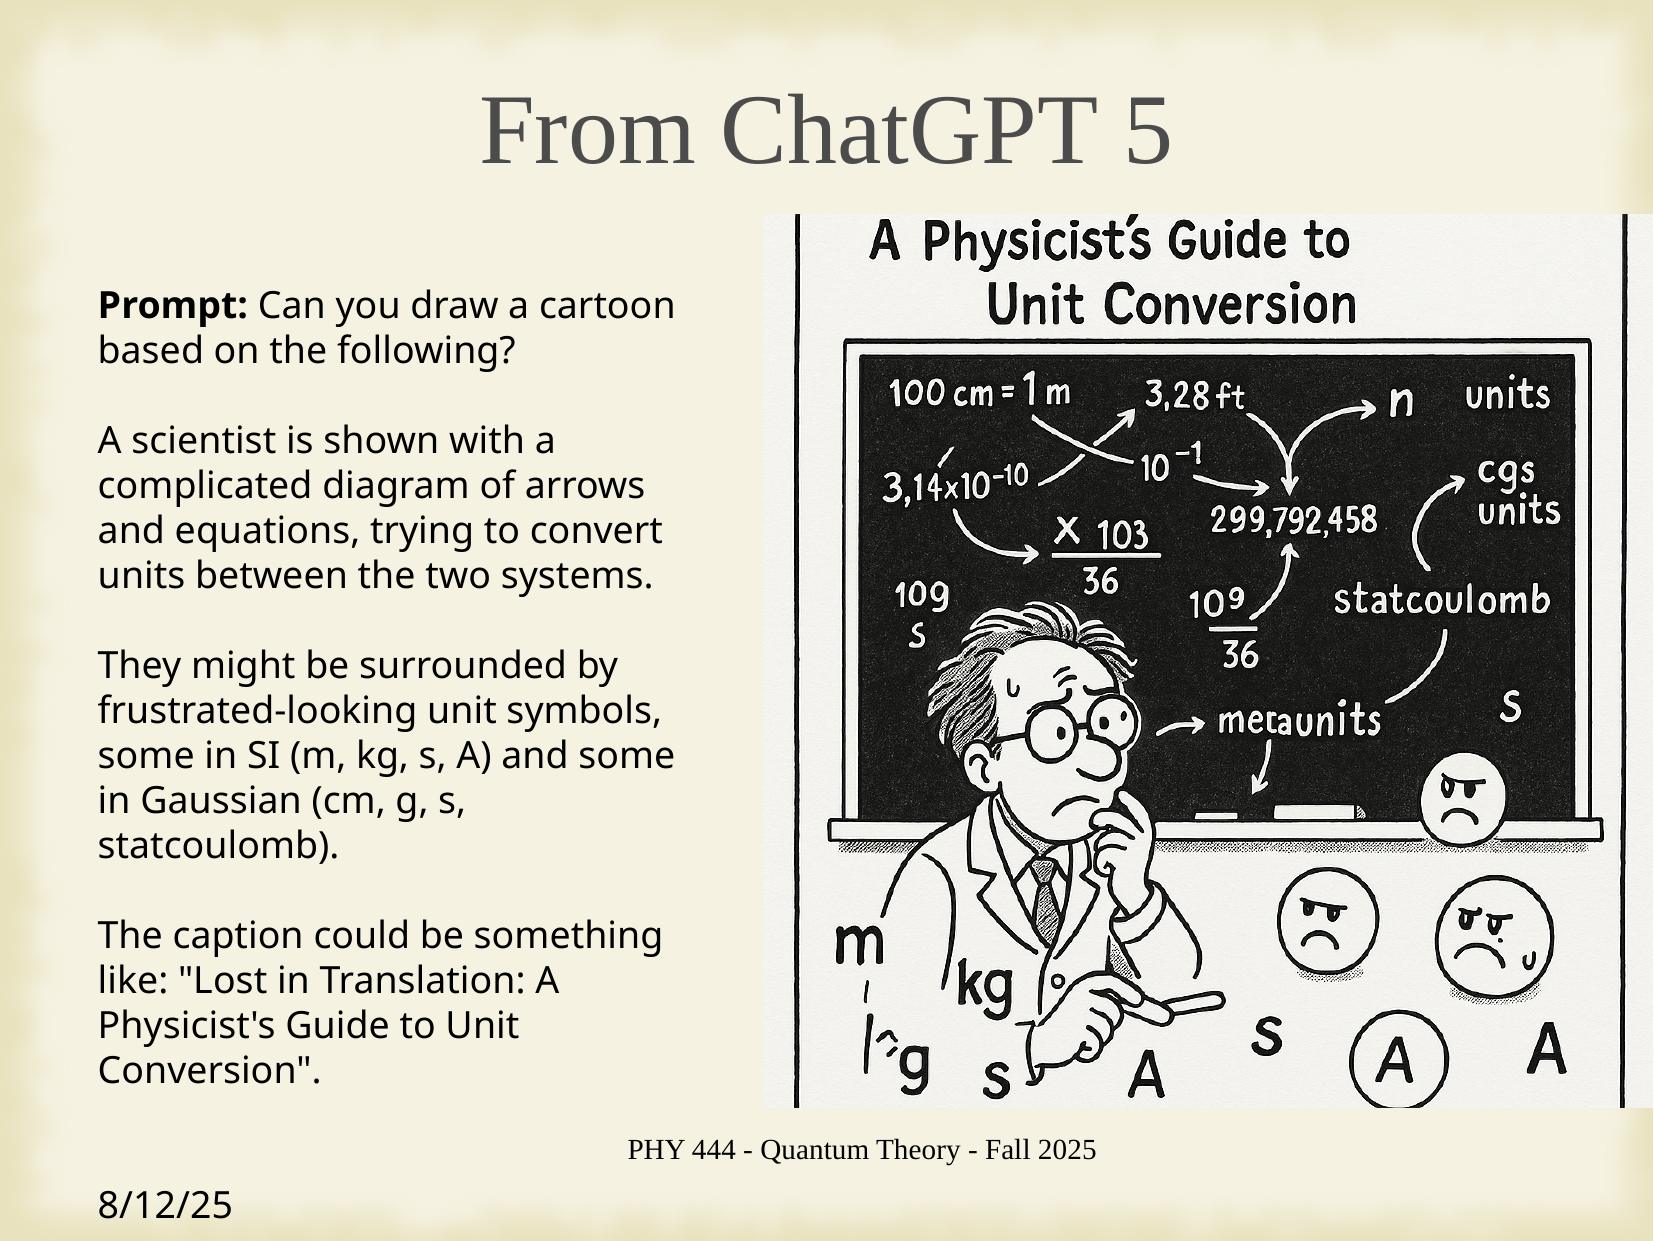

# From ChatGPT 5
Prompt: Can you draw a cartoon based on the following?
A scientist is shown with a complicated diagram of arrows and equations, trying to convert units between the two systems.
They might be surrounded by frustrated-looking unit symbols, some in SI (m, kg, s, A) and some in Gaussian (cm, g, s, statcoulomb).
The caption could be something like: "Lost in Translation: A Physicist's Guide to Unit Conversion".
 8/12/25
PHY 444 - Quantum Theory - Fall 2025